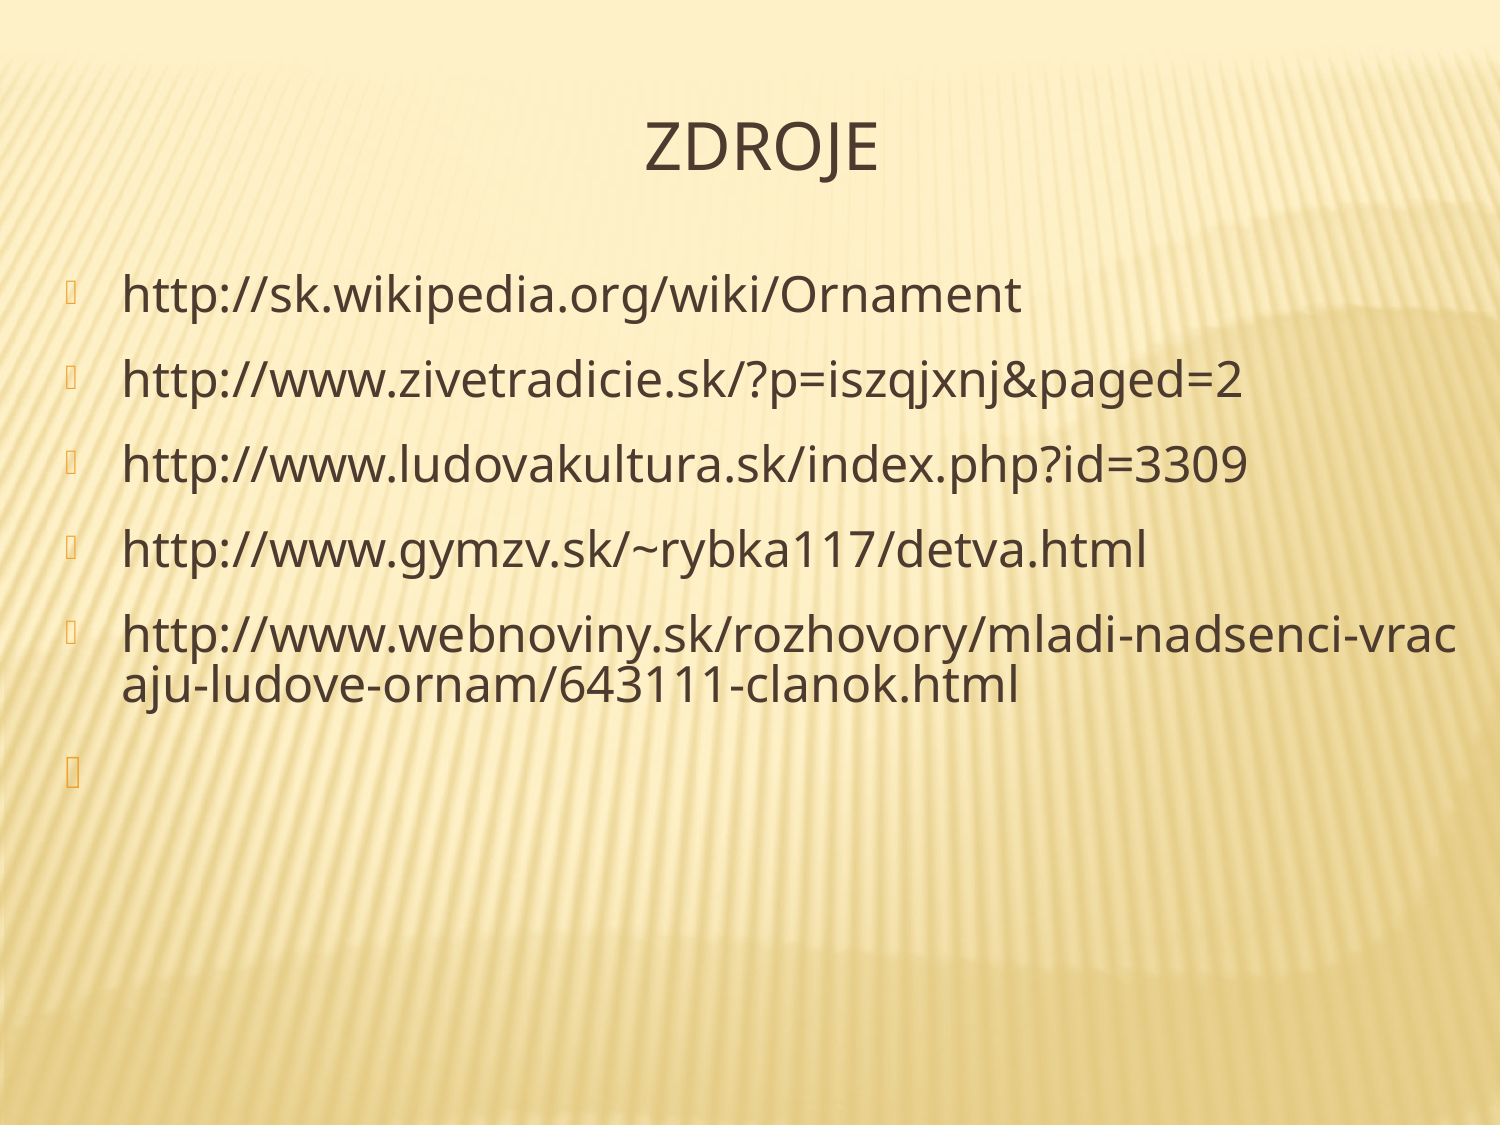

# ZDROJE
http://sk.wikipedia.org/wiki/Ornament
http://www.zivetradicie.sk/?p=iszqjxnj&paged=2
http://www.ludovakultura.sk/index.php?id=3309
http://www.gymzv.sk/~rybka117/detva.html
http://www.webnoviny.sk/rozhovory/mladi-nadsenci-vracaju-ludove-ornam/643111-clanok.html